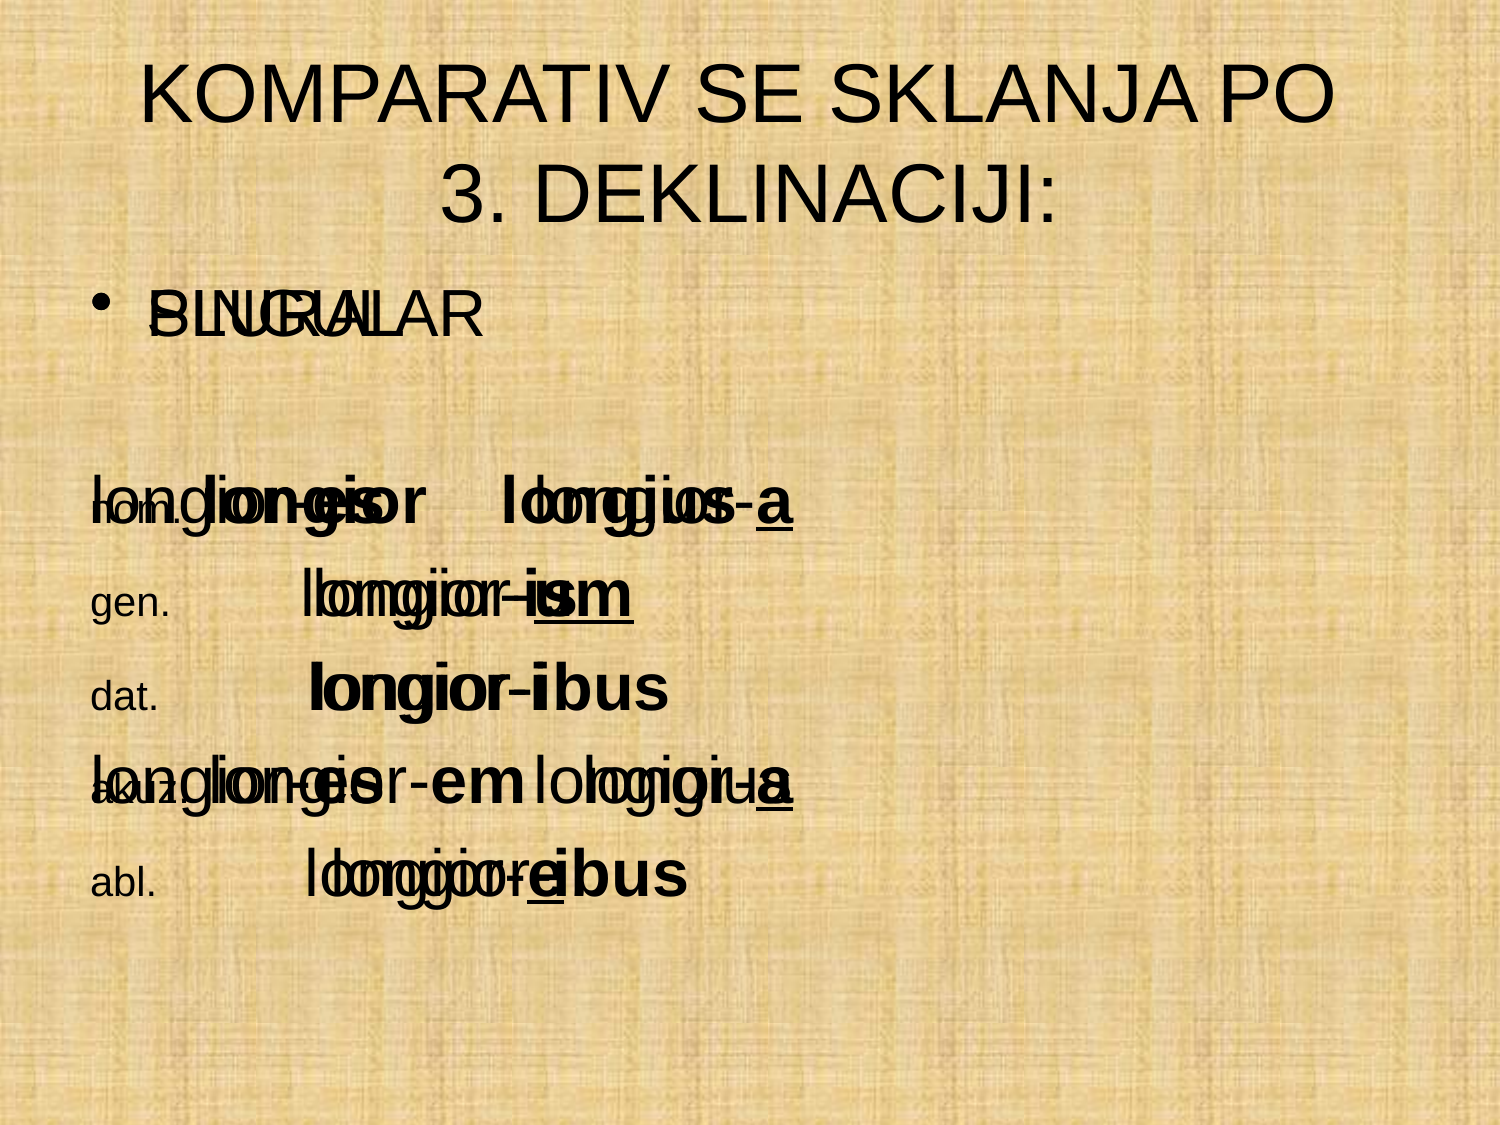

# KOMPARATIV SE SKLANJA PO 3. DEKLINACIJI:
SINGULAR
nom. longior longius
gen. longior-is
dat. longior-i
akuz. longior-em longius
abl. longior-e
PLURAL
longior-es longior-a
 longior-um
 longior-ibus
longior-es longior-a
 longior-ibus